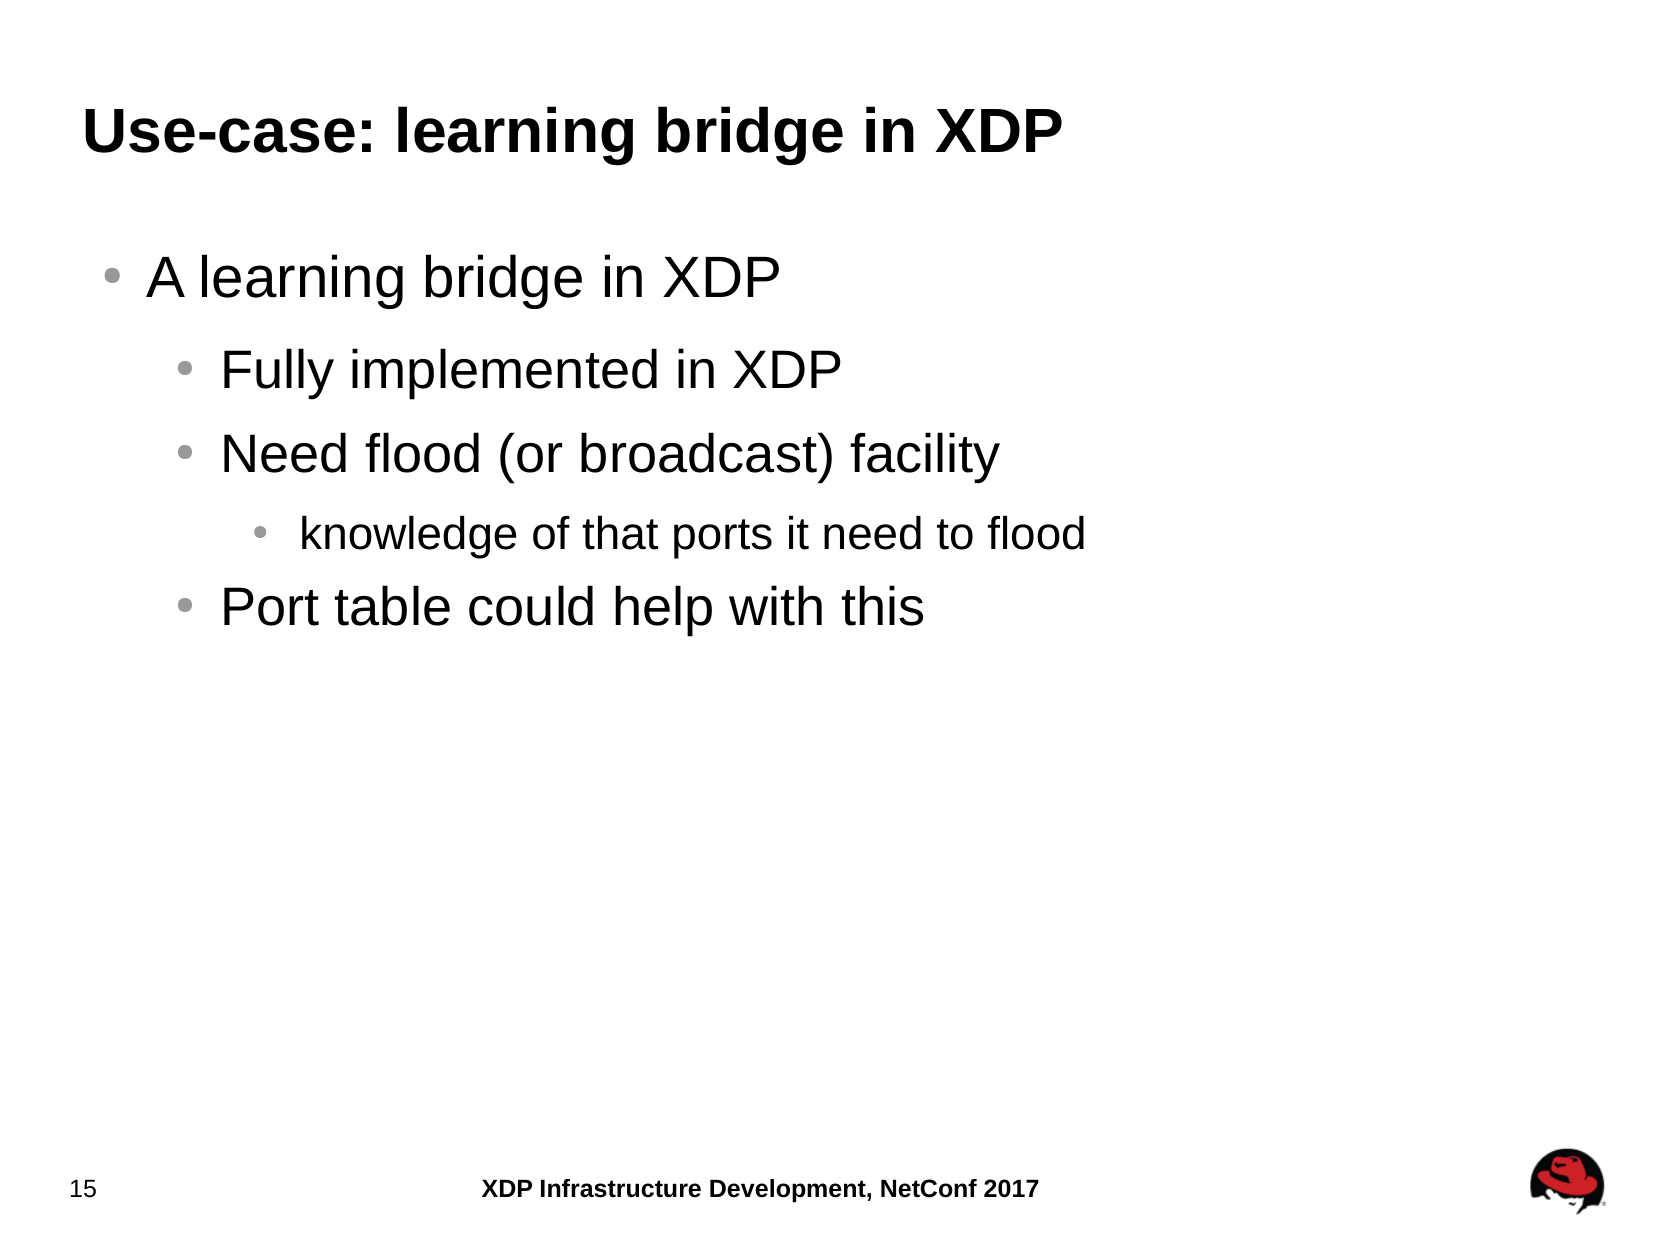

# Use-case: learning bridge in XDP
A learning bridge in XDP
Fully implemented in XDP
Need flood (or broadcast) facility
knowledge of that ports it need to flood
Port table could help with this